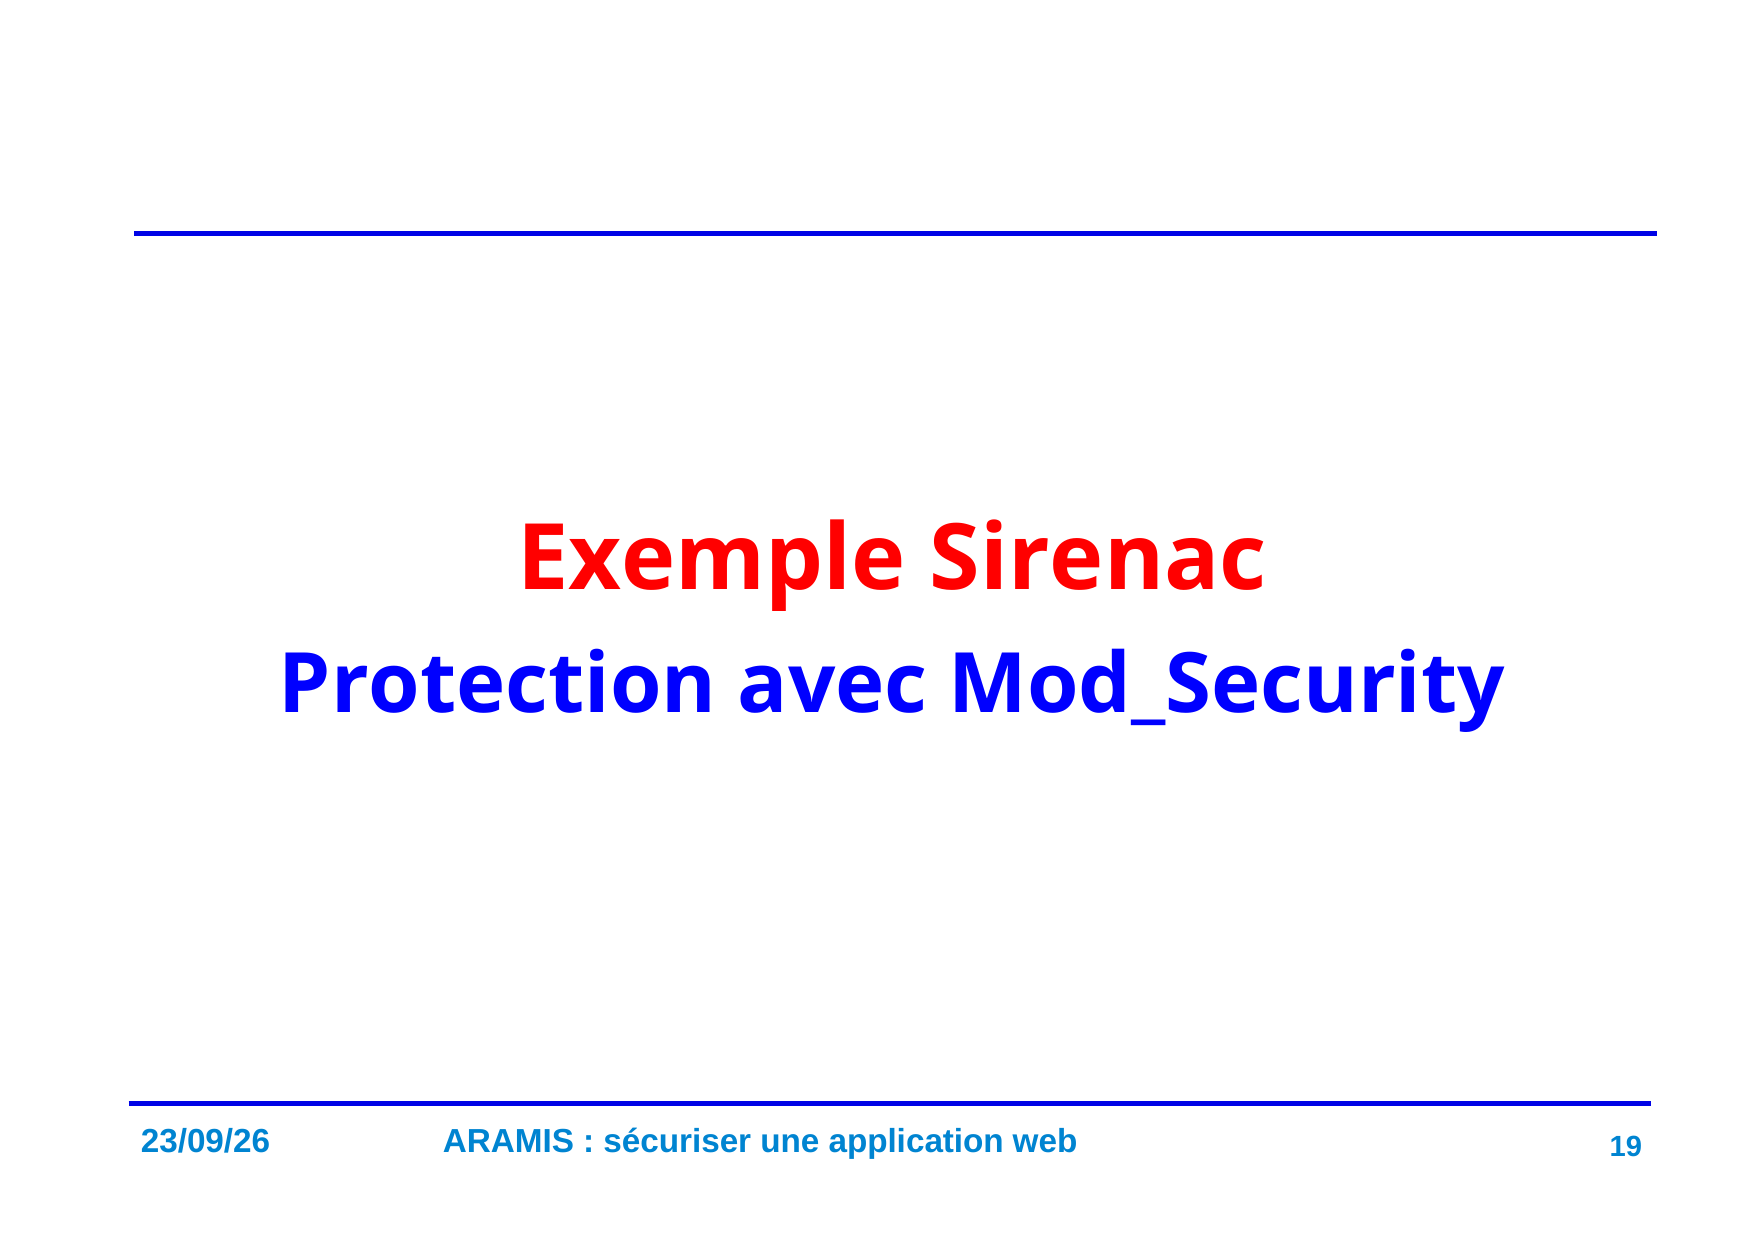

#
Exemple Sirenac
Protection avec Mod_Security
ARAMIS : sécuriser une application web
19